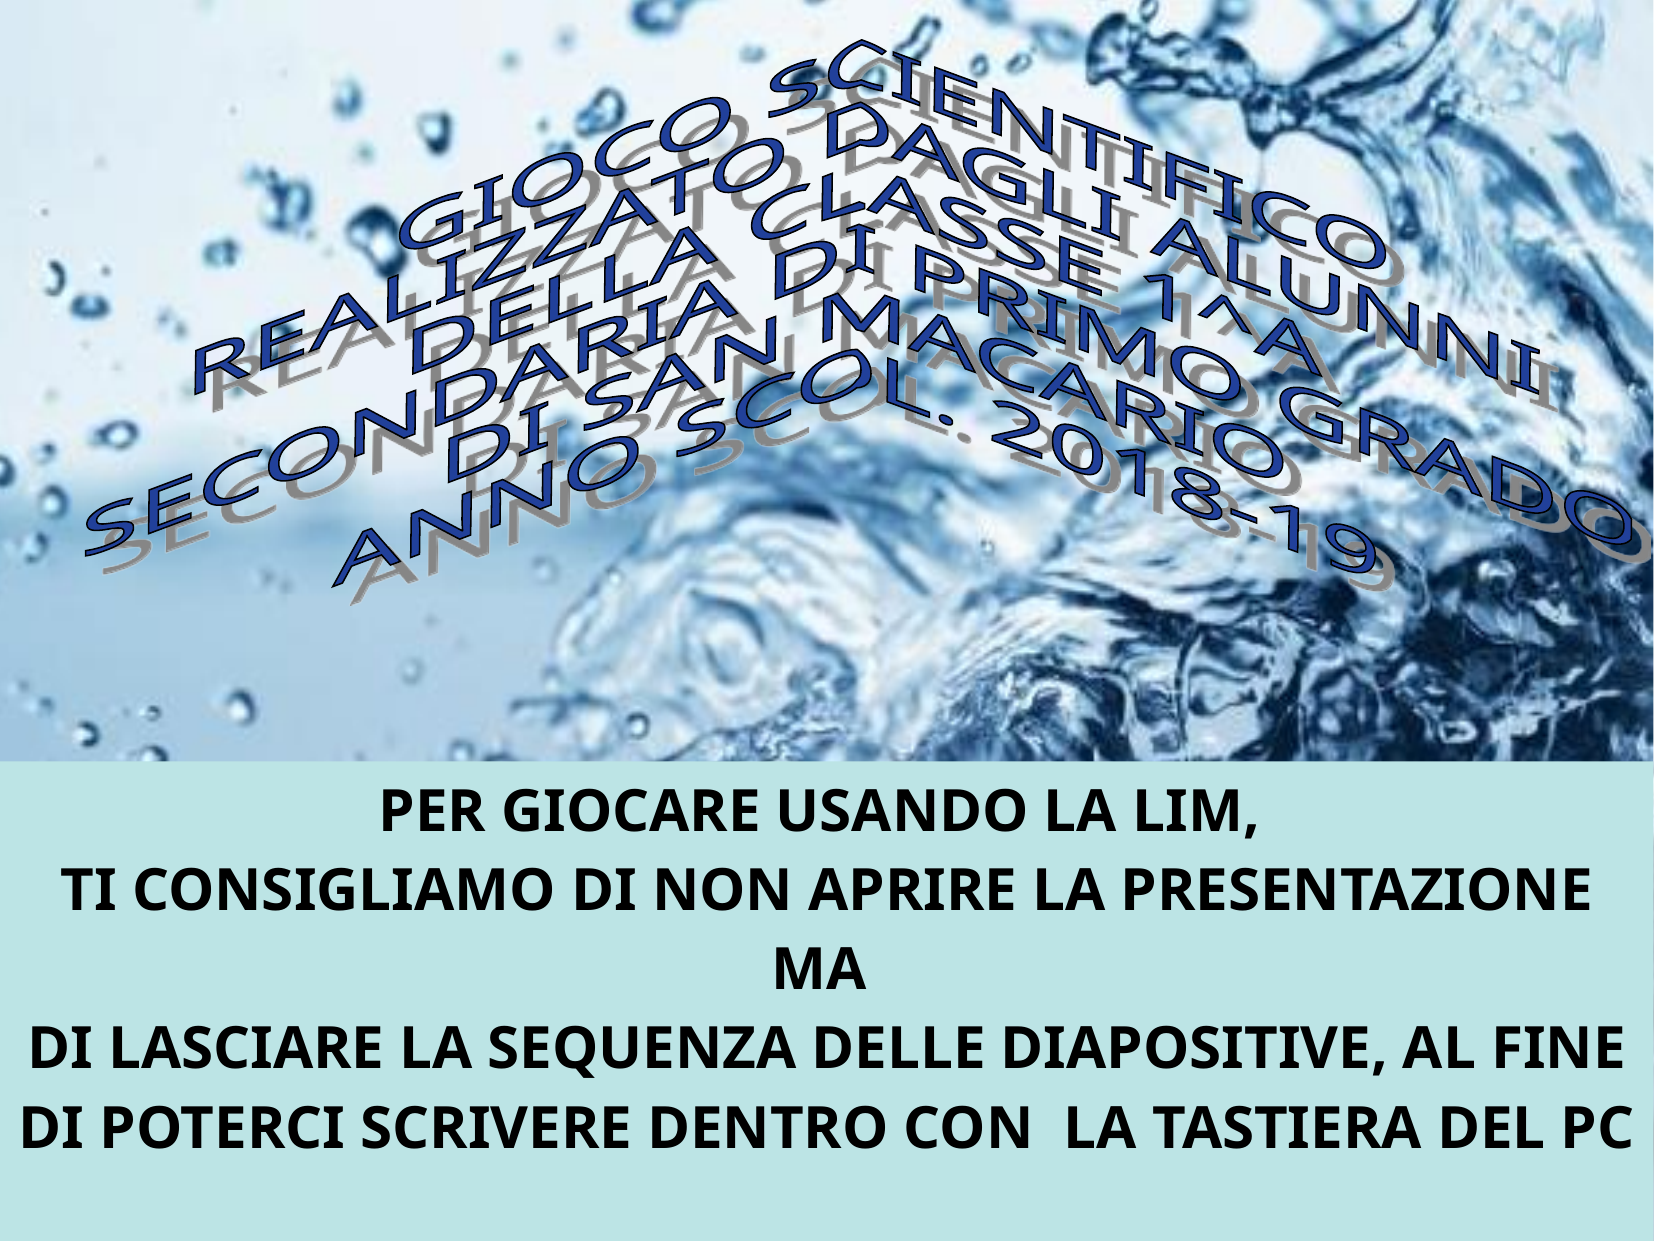

GIOCO SCIENTIFICO
REALIZZATO DAGLI ALUNNI
DELLA CLASSE 1^A
SECONDARIA DI PRIMO GRADO
DI SAN MACARIO
ANNO SCOL. 2018-19
PER GIOCARE USANDO LA LIM,
TI CONSIGLIAMO DI NON APRIRE LA PRESENTAZIONE MA
DI LASCIARE LA SEQUENZA DELLE DIAPOSITIVE, AL FINE DI POTERCI SCRIVERE DENTRO CON LA TASTIERA DEL PC